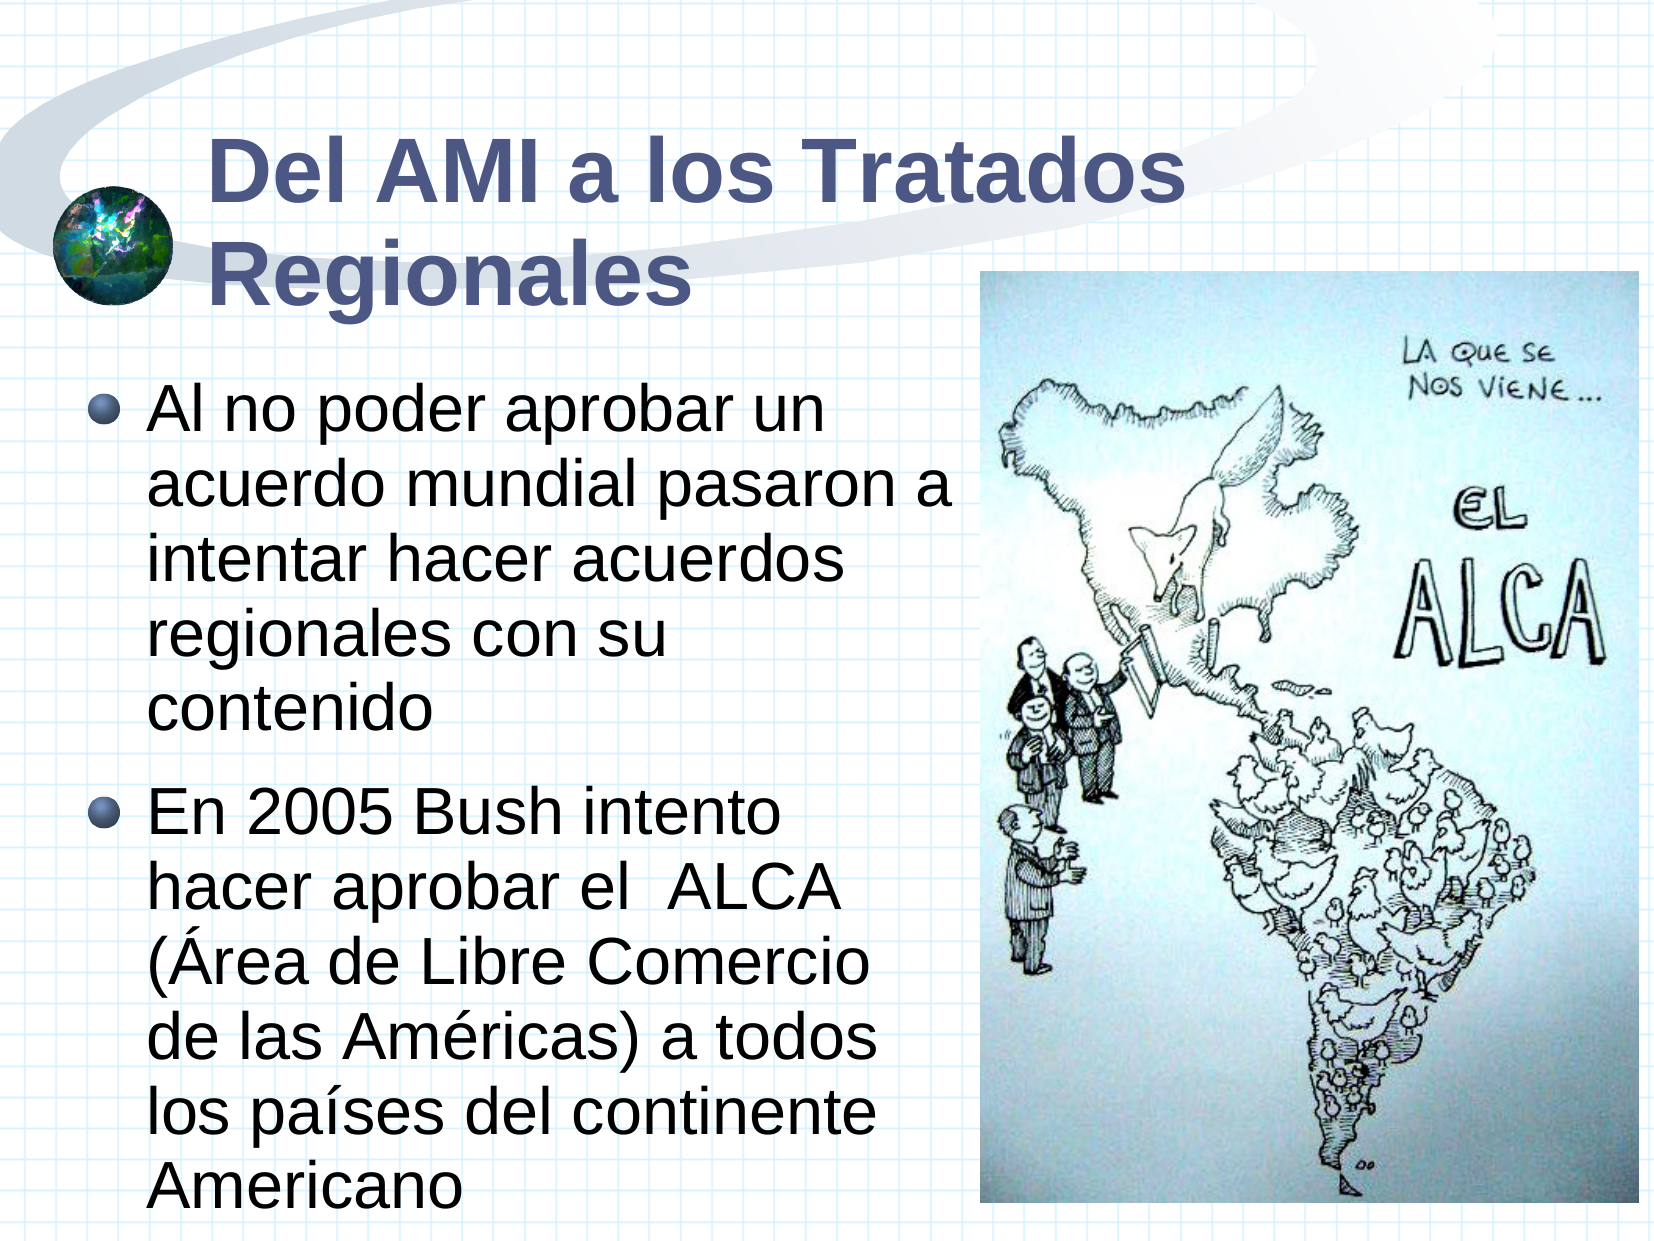

# Del AMI a los Tratados Regionales
Al no poder aprobar un acuerdo mundial pasaron a intentar hacer acuerdos regionales con su contenido
En 2005 Bush intento hacer aprobar el ALCA (Área de Libre Comercio de las Américas) a todos los países del continente Americano